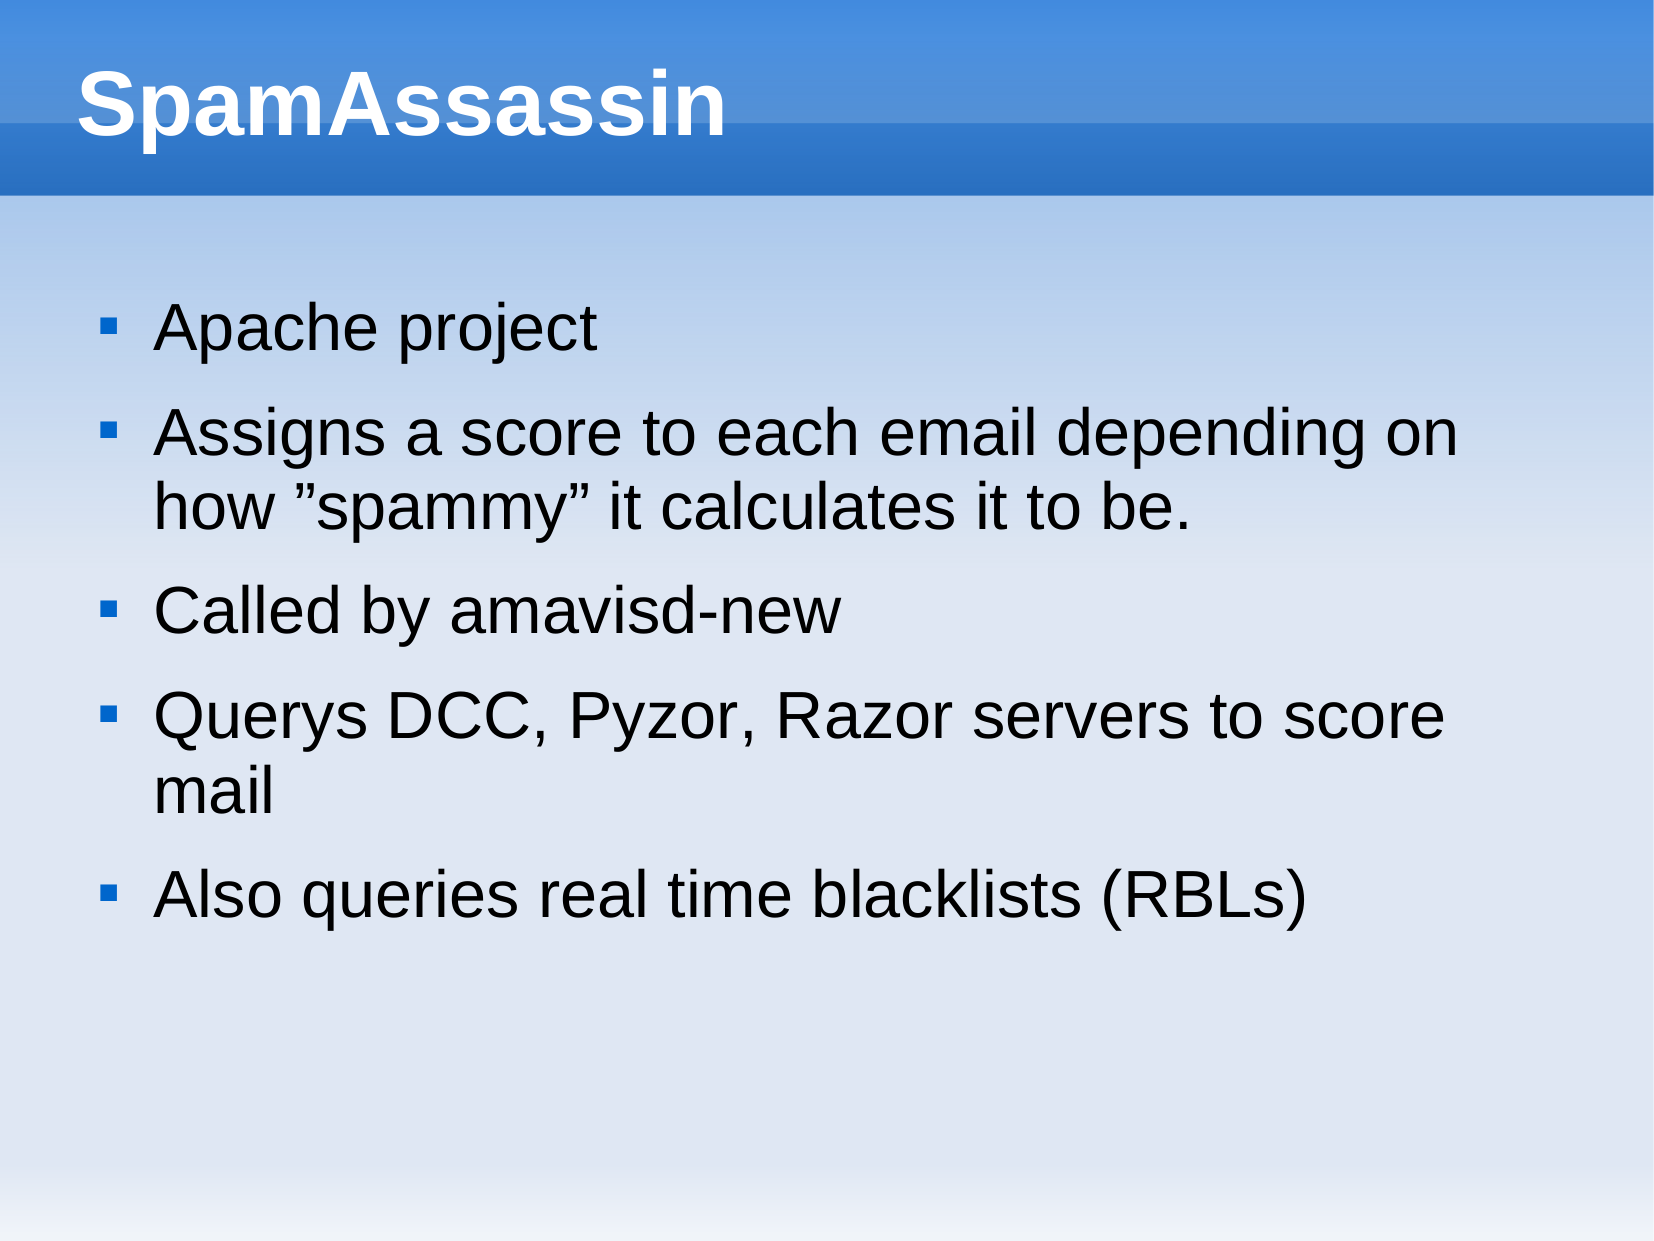

# SpamAssassin
Apache project
Assigns a score to each email depending on how ”spammy” it calculates it to be.
Called by amavisd-new
Querys DCC, Pyzor, Razor servers to score mail
Also queries real time blacklists (RBLs)